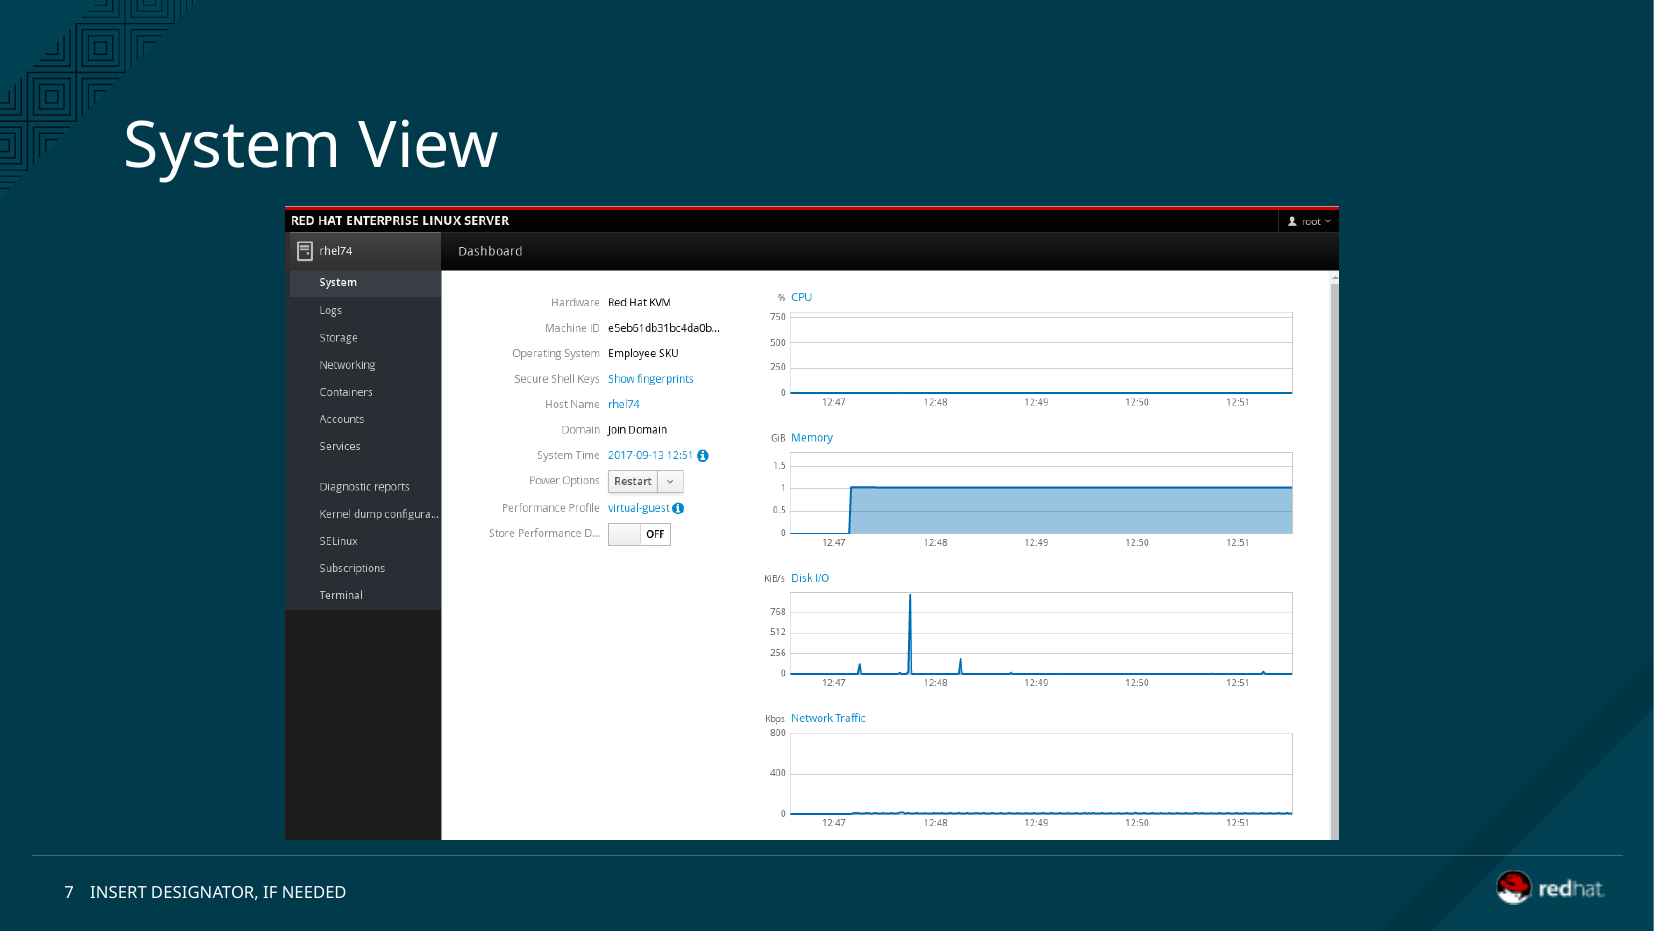

# System View
7
INSERT DESIGNATOR, IF NEEDED